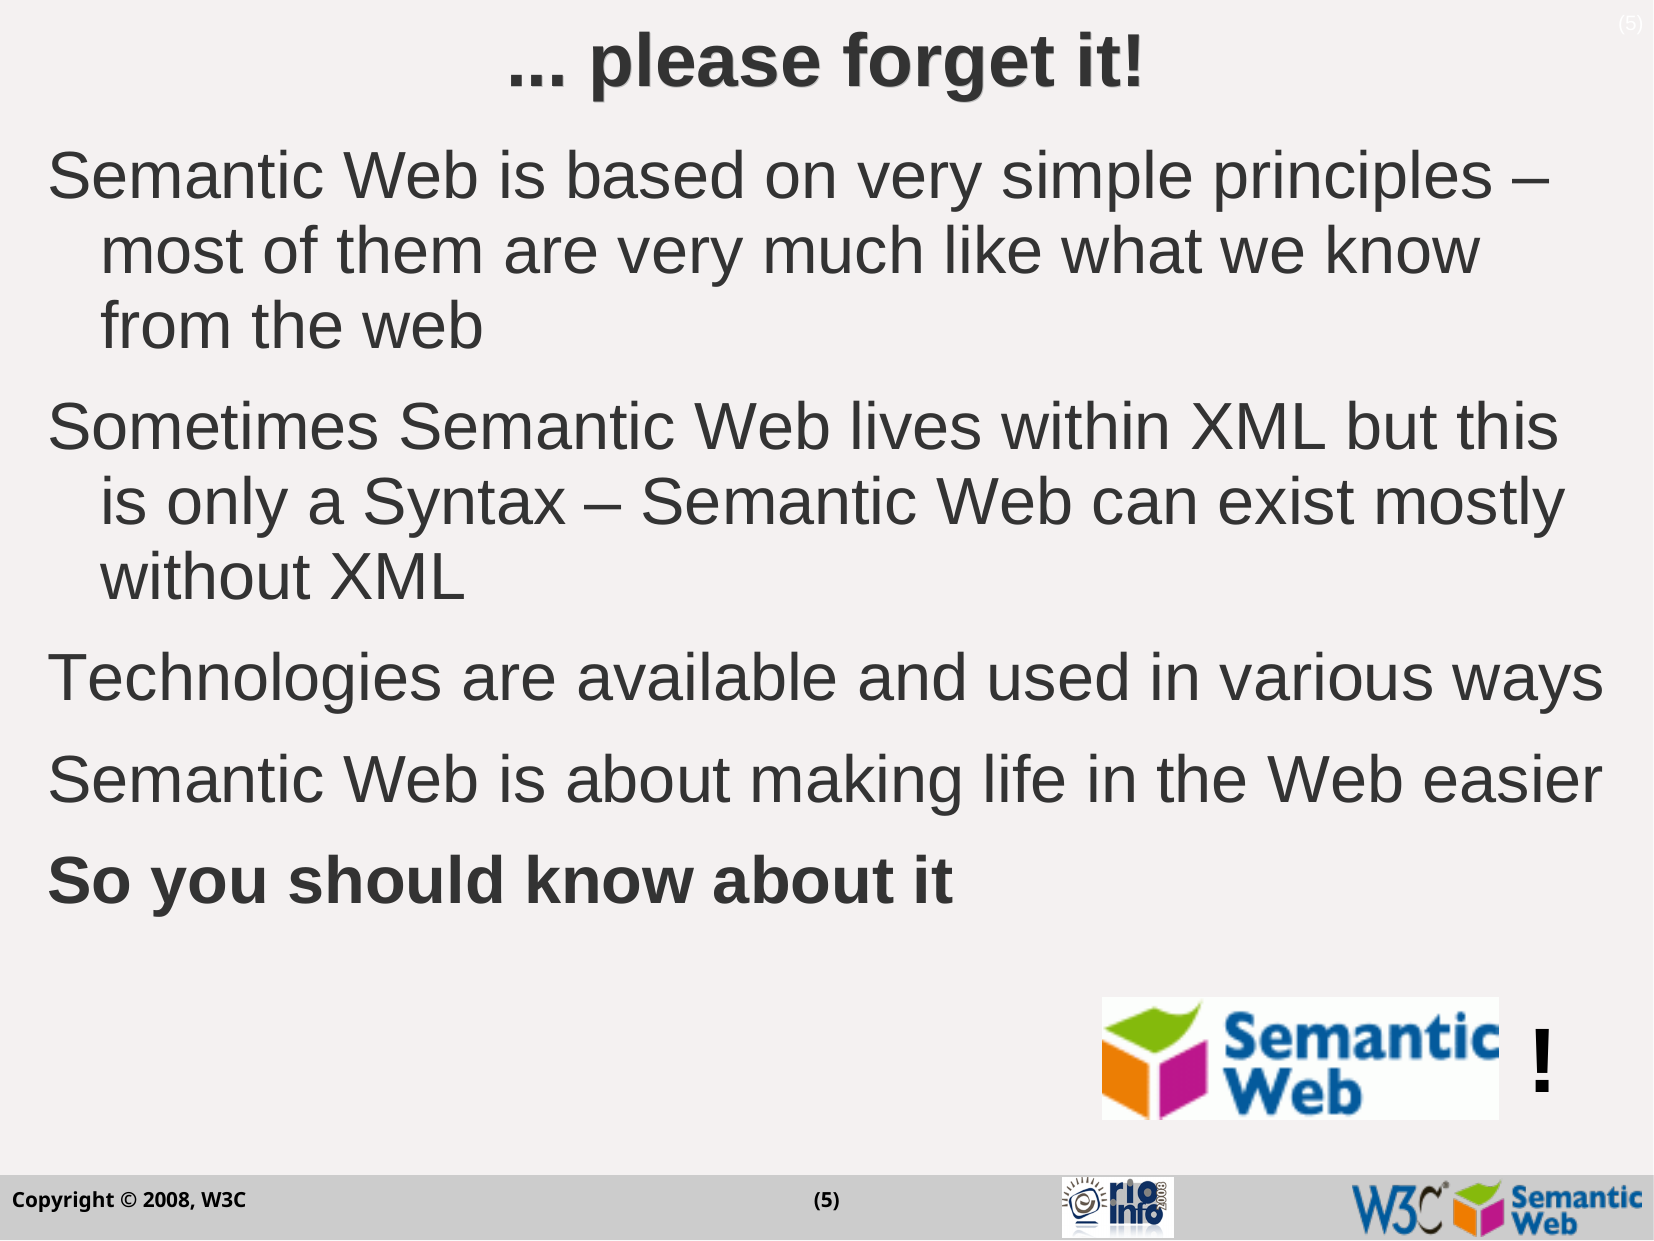

# ... please forget it!
Semantic Web is based on very simple principles – most of them are very much like what we know from the web
Sometimes Semantic Web lives within XML but this is only a Syntax – Semantic Web can exist mostly without XML
Technologies are available and used in various ways
Semantic Web is about making life in the Web easier
So you should know about it
!